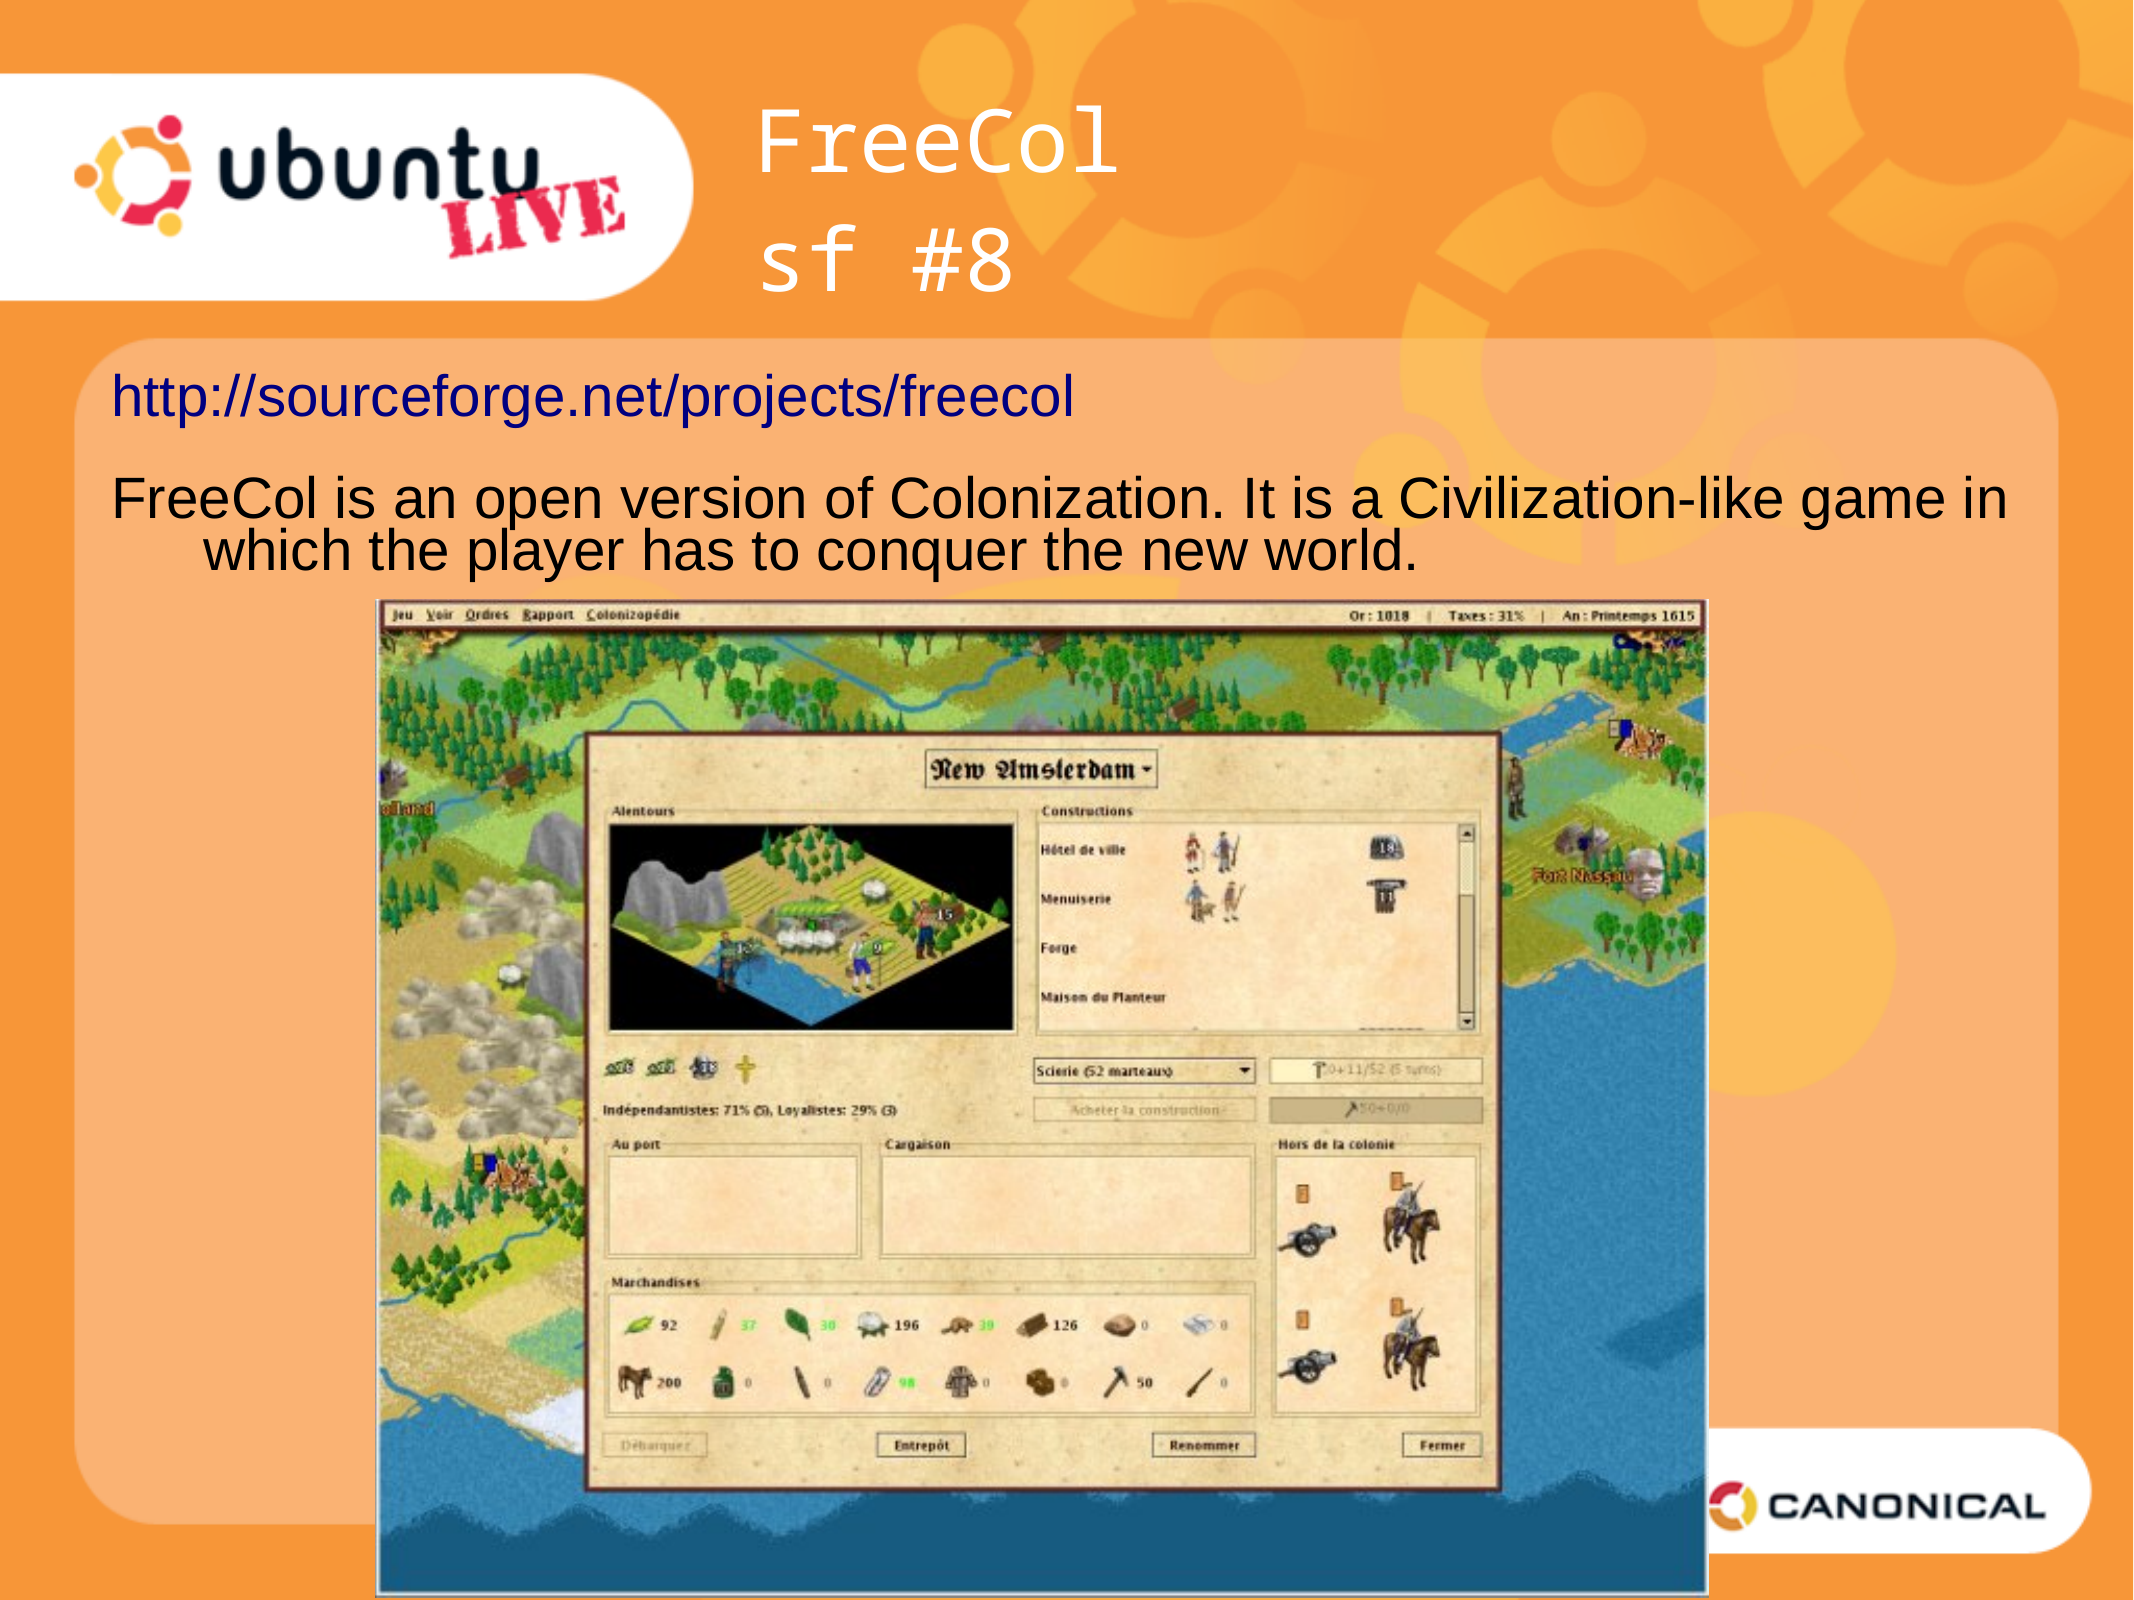

FreeCol
sf #8
# http://sourceforge.net/projects/freecol
FreeCol is an open version of Colonization. It is a Civilization-like game in which the player has to conquer the new world.